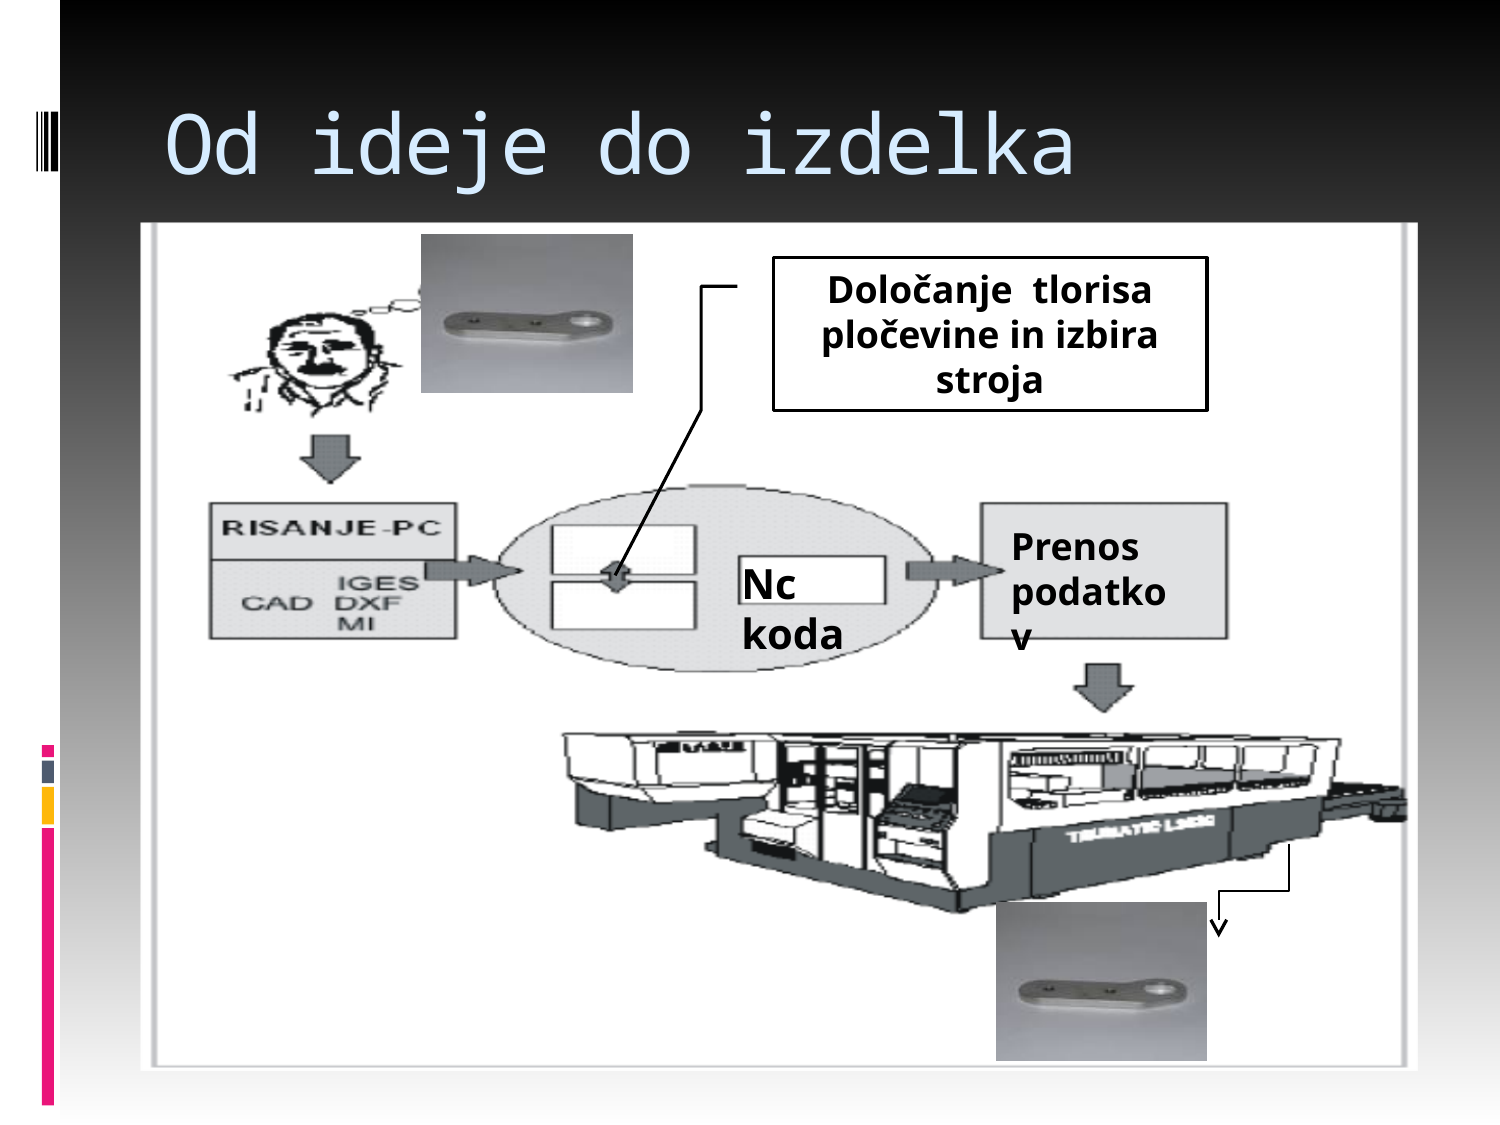

# Od ideje do izdelka
Določanje tlorisa pločevine in izbira stroja
Prenos podatkov
Nc koda